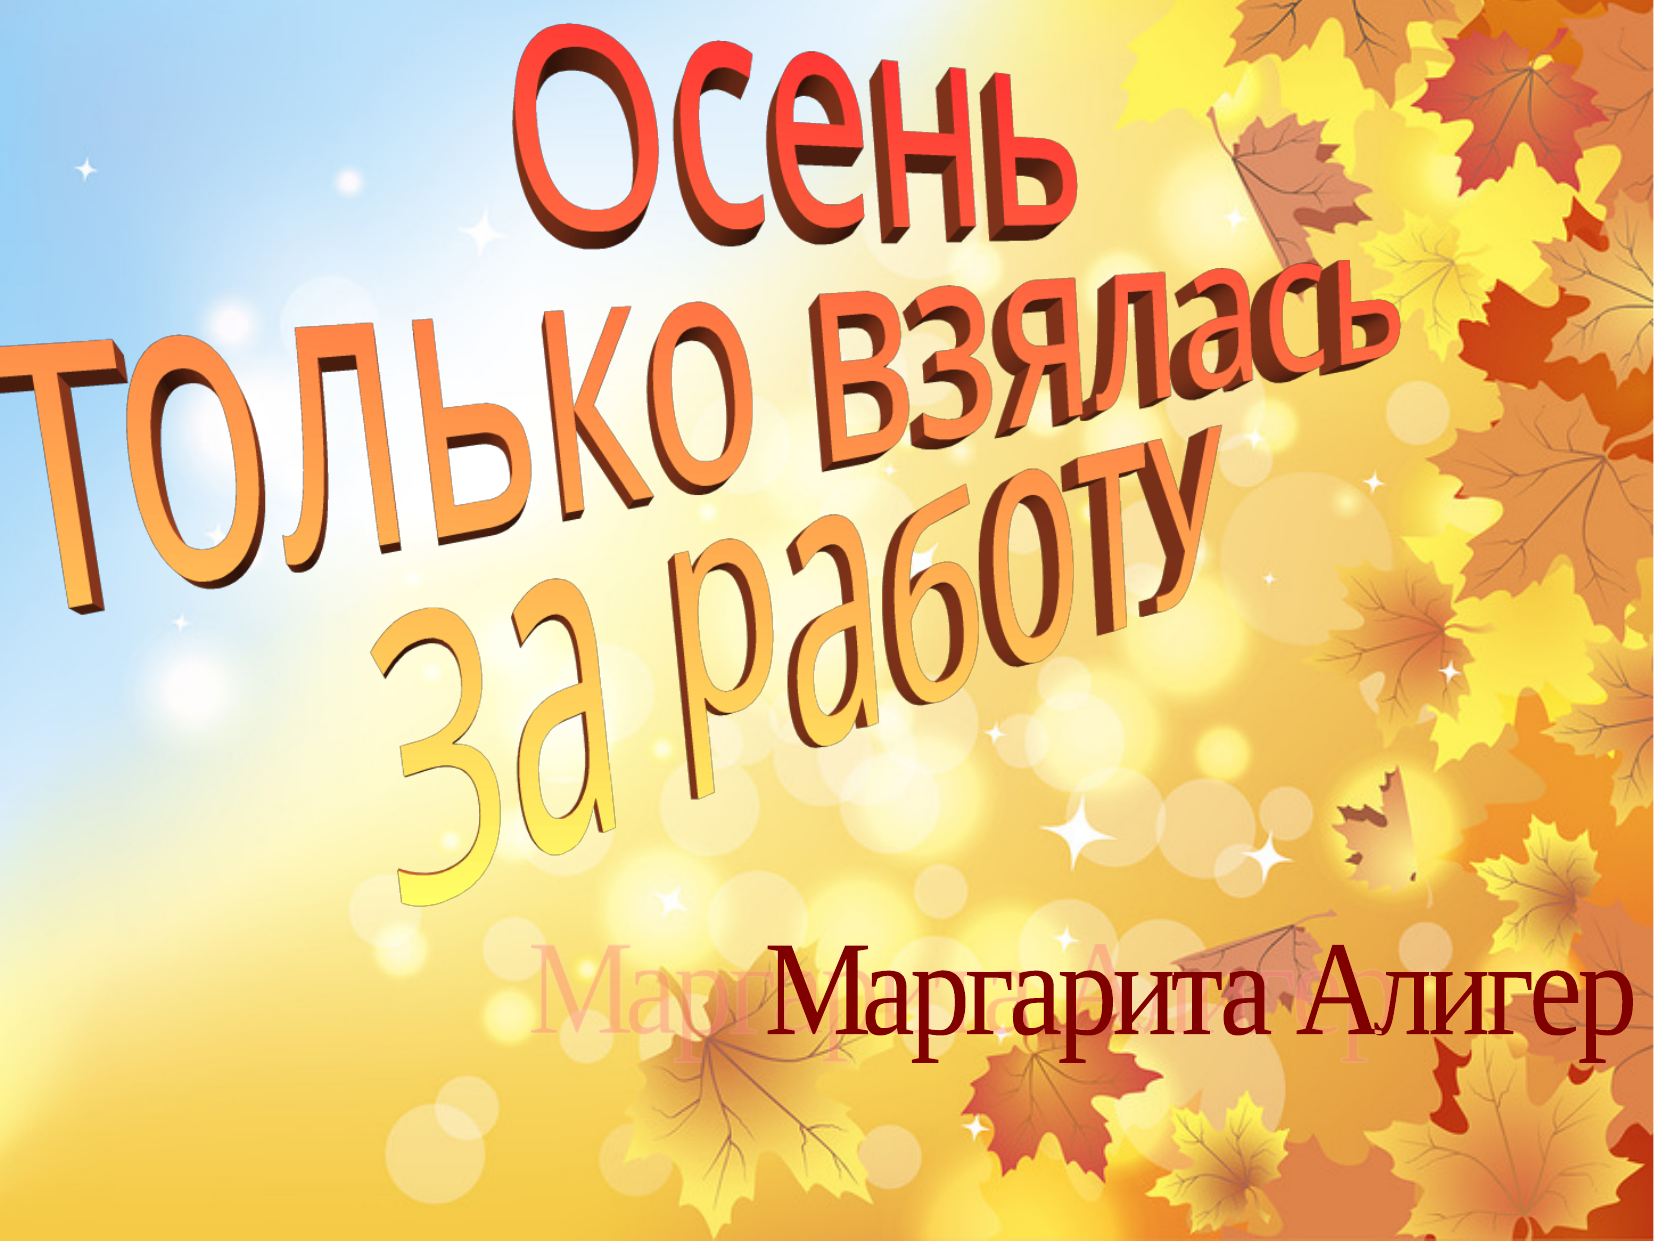

Осень
Только взялась
За работу
Маргарита Алигер